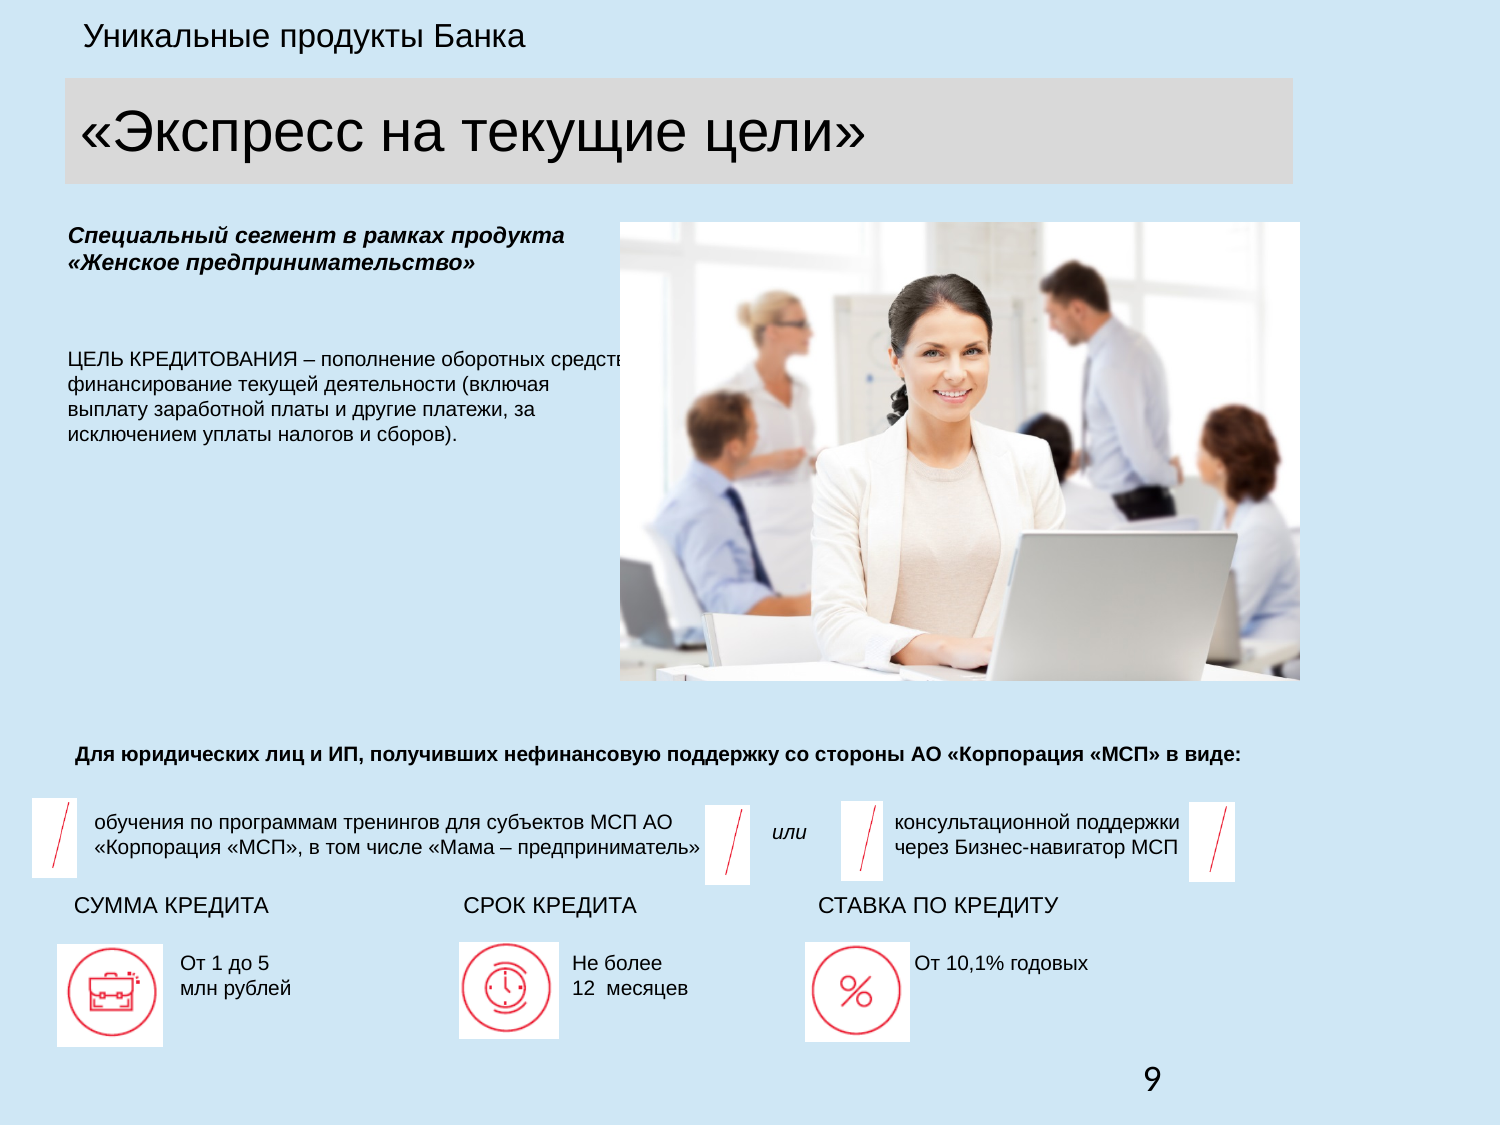

Уникальные продукты Банка
| «Экспресс на текущие цели» |
| --- |
Специальный сегмент в рамках продукта «Женское предпринимательство»
ЦЕЛЬ КРЕДИТОВАНИЯ – пополнение оборотных средств, финансирование текущей деятельности (включая выплату заработной платы и другие платежи, за исключением уплаты налогов и сборов).
Для юридических лиц и ИП, получивших нефинансовую поддержку со стороны АО «Корпорация «МСП» в виде:
обучения по программам тренингов для субъектов МСП АО «Корпорация «МСП», в том числе «Мама – предприниматель»
консультационной поддержки через Бизнес-навигатор МСП
или
СУММА КРЕДИТА
СРОК КРЕДИТА
СТАВКА ПО КРЕДИТУ
От 1 до 5
млн рублей
Не более
12 месяцев
От 10,1% годовых